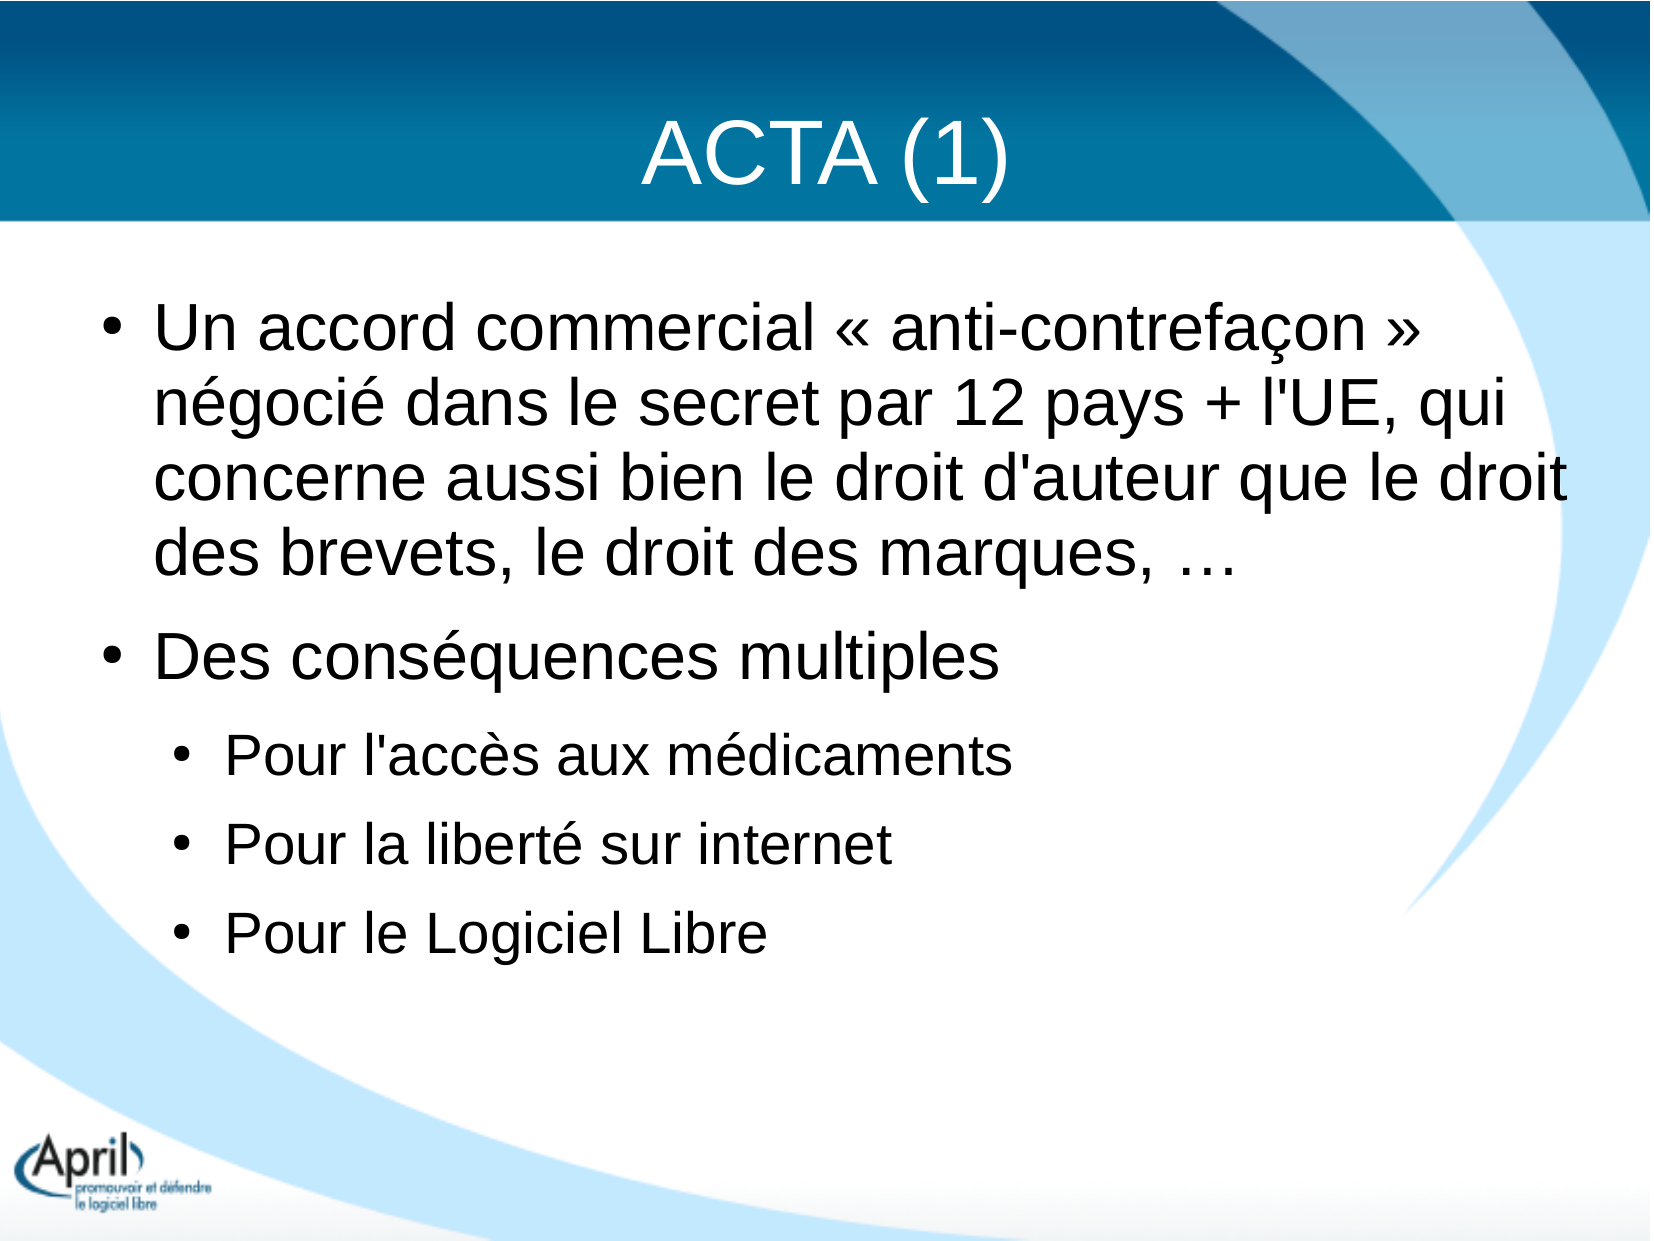

# ACTA (1)
Un accord commercial « anti-contrefaçon » négocié dans le secret par 12 pays + l'UE, qui concerne aussi bien le droit d'auteur que le droit des brevets, le droit des marques, …
Des conséquences multiples
Pour l'accès aux médicaments
Pour la liberté sur internet
Pour le Logiciel Libre